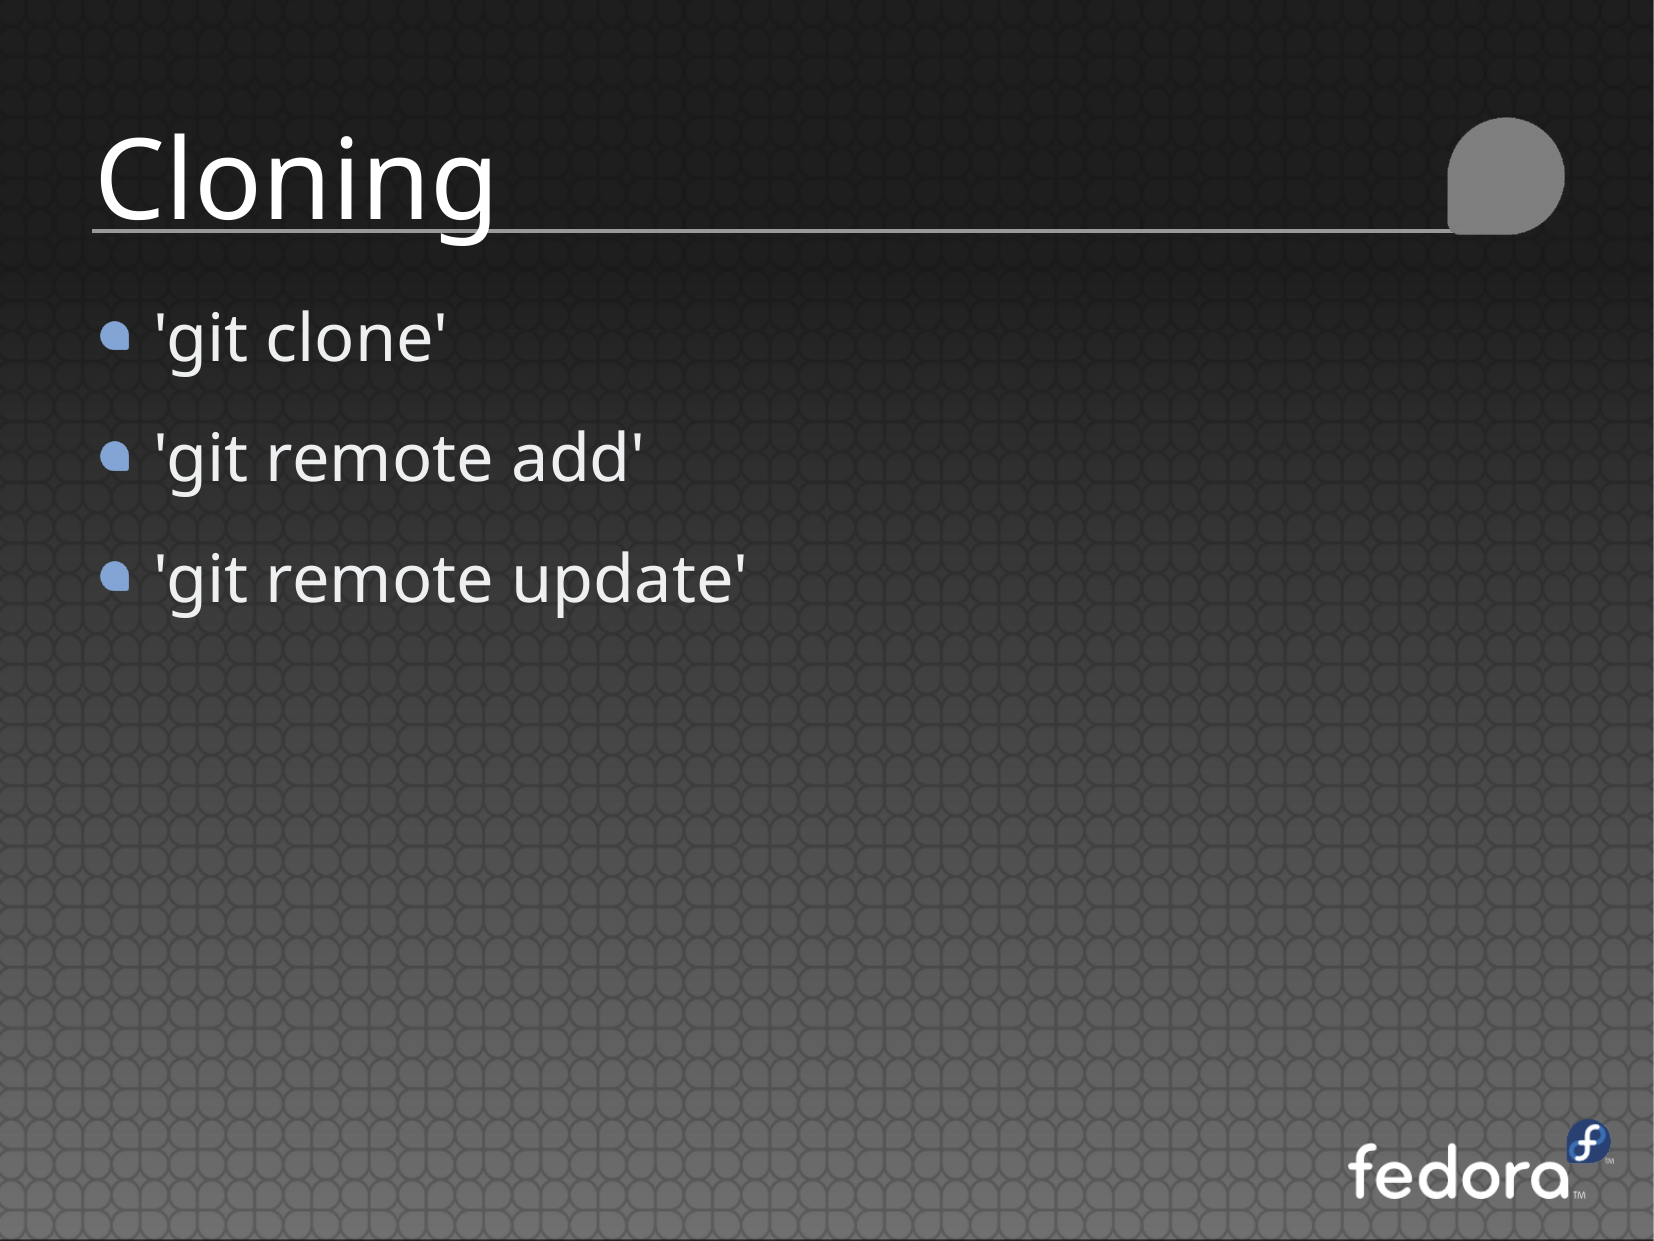

Cloning
# 'git clone'
'git remote add'
'git remote update'